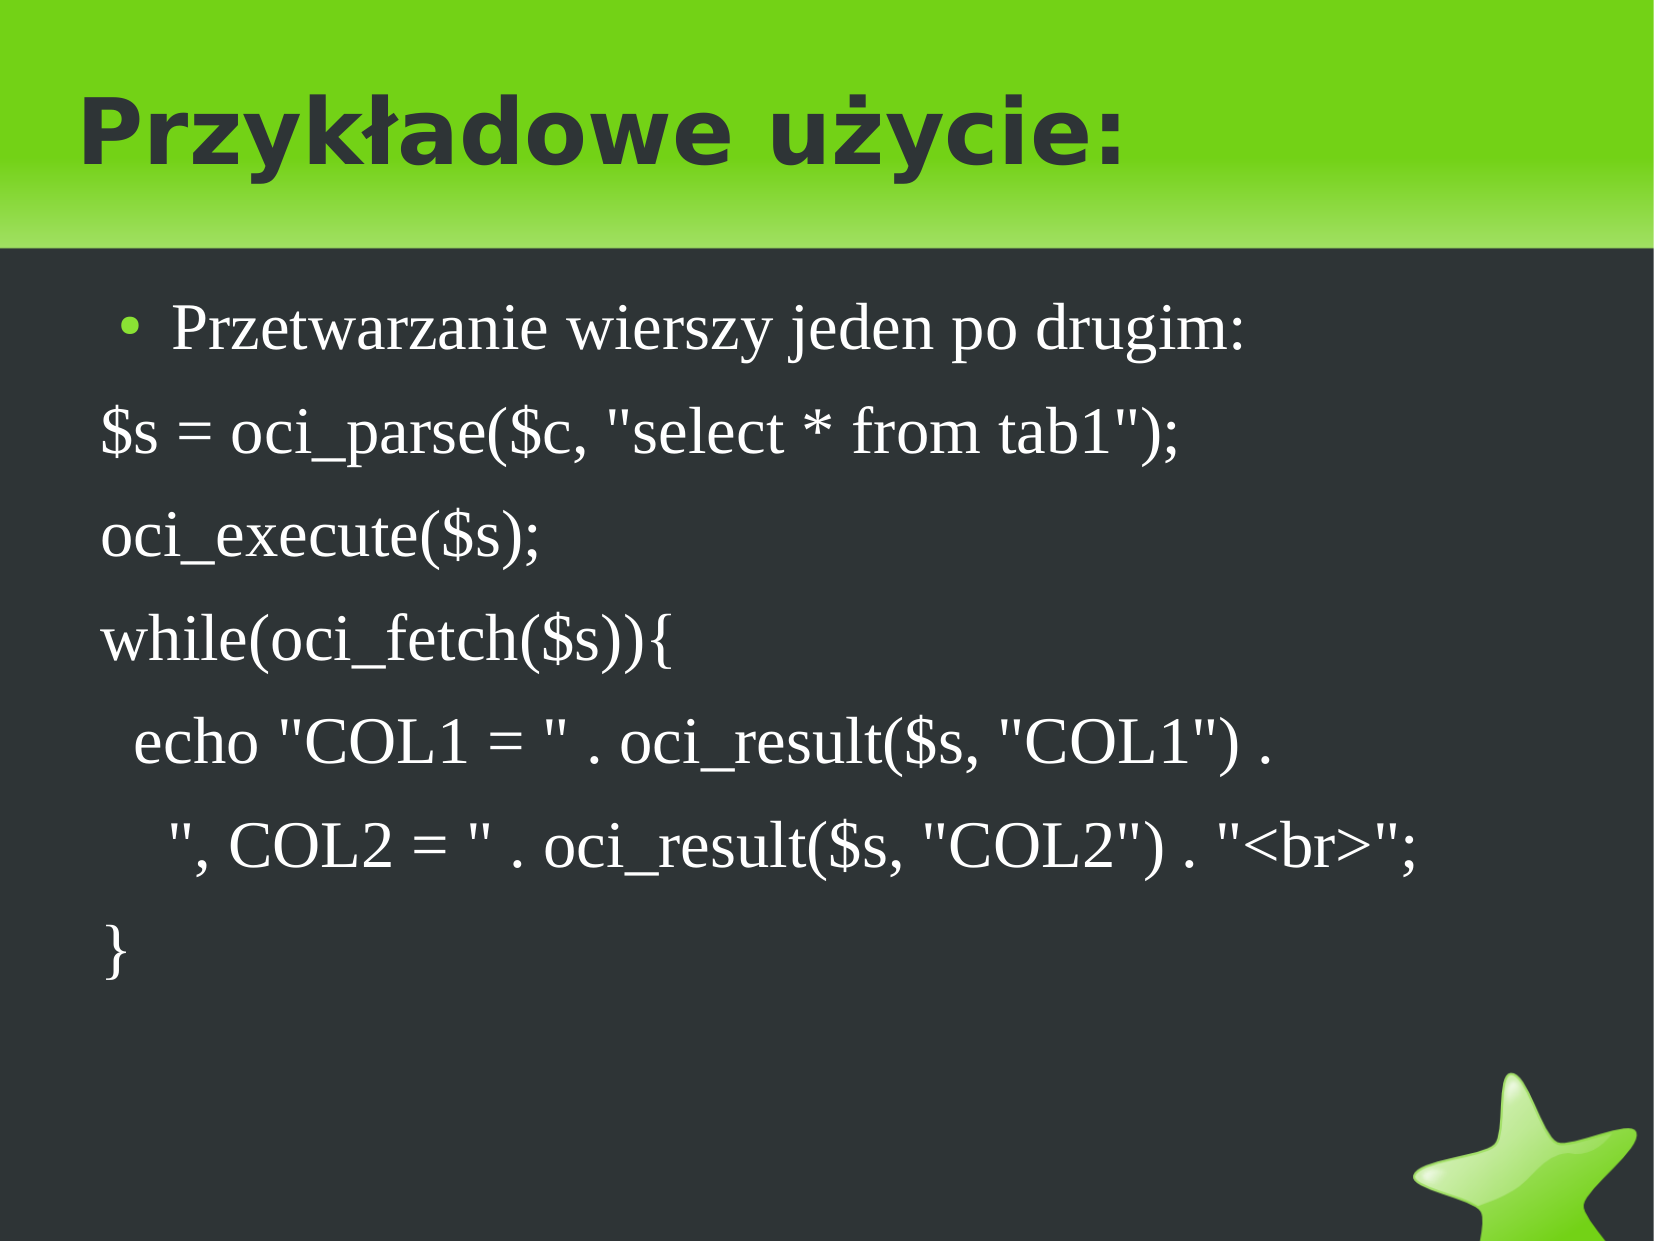

# Przykładowe użycie:
Przetwarzanie wierszy jeden po drugim:
$s = oci_parse($c, "select * from tab1");
oci_execute($s);
while(oci_fetch($s)){
 echo "COL1 = " . oci_result($s, "COL1") .
 ", COL2 = " . oci_result($s, "COL2") . "<br>";
}